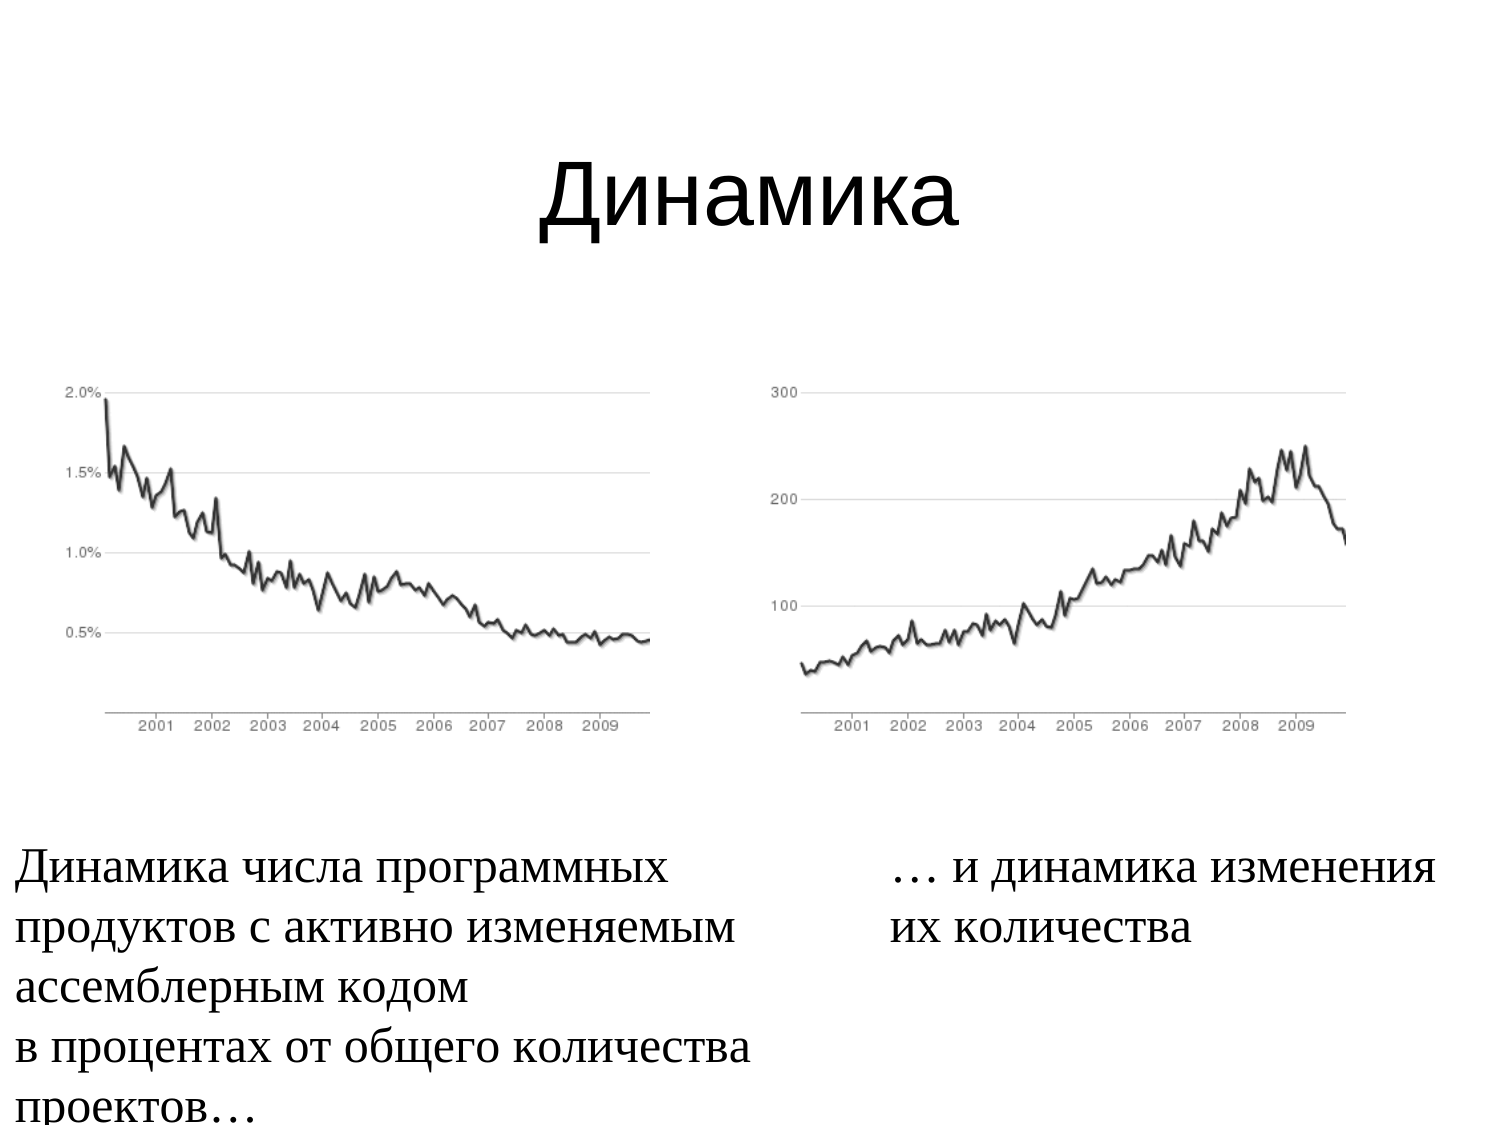

# Динамика
Динамика числа программных продуктов с активно изменяемым ассемблерным кодом
в процентах от общего количества проектов…
… и динамика изменения
их количества